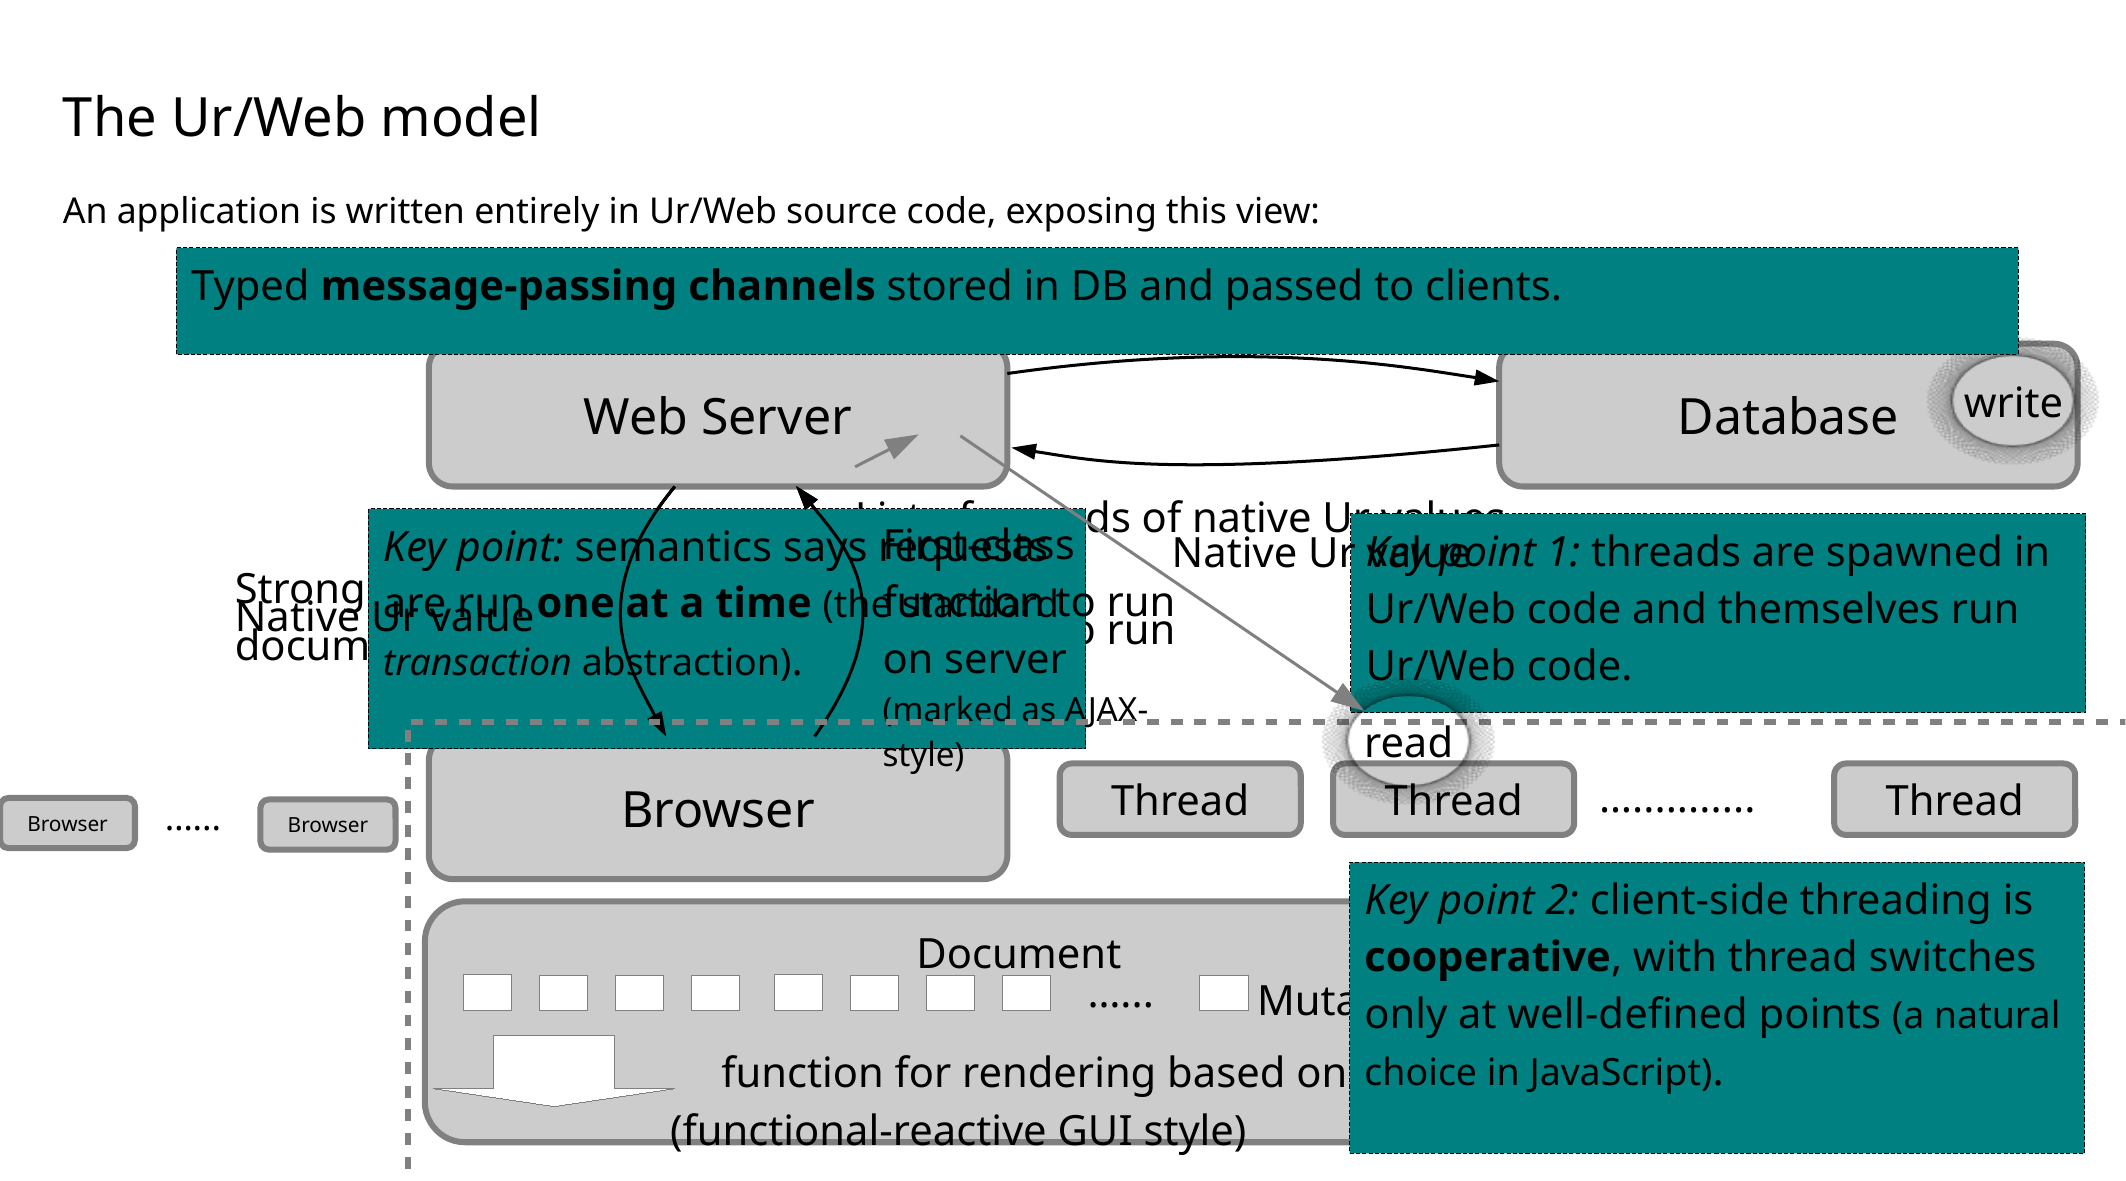

The Ur/Web model
An application is written entirely in Ur/Web source code, exposing this view:
Typed message-passing channels stored in DB and passed to clients.
Strongly typed SQL syntax tree
write
Web Server
Database
Native Ur value
List of records of native Ur values
First-class function to run on server
First-class function to run on server
(marked as AJAX-style)
Strongly typed document tree
Native Ur value
Key point: semantics says requests are run one at a time (the standard transaction abstraction).
Key point 1: threads are spawned in Ur/Web code and themselves run Ur/Web code.
contains
read
Browser
…...........
Thread
Thread
Thread
…...
Browser
Browser
Key point 2: client-side threading is cooperative, with thread switches only at well-defined points (a natural choice in JavaScript).
Document
…...
Mutable cells
function for rendering based on contents
(functional-reactive GUI style)
10